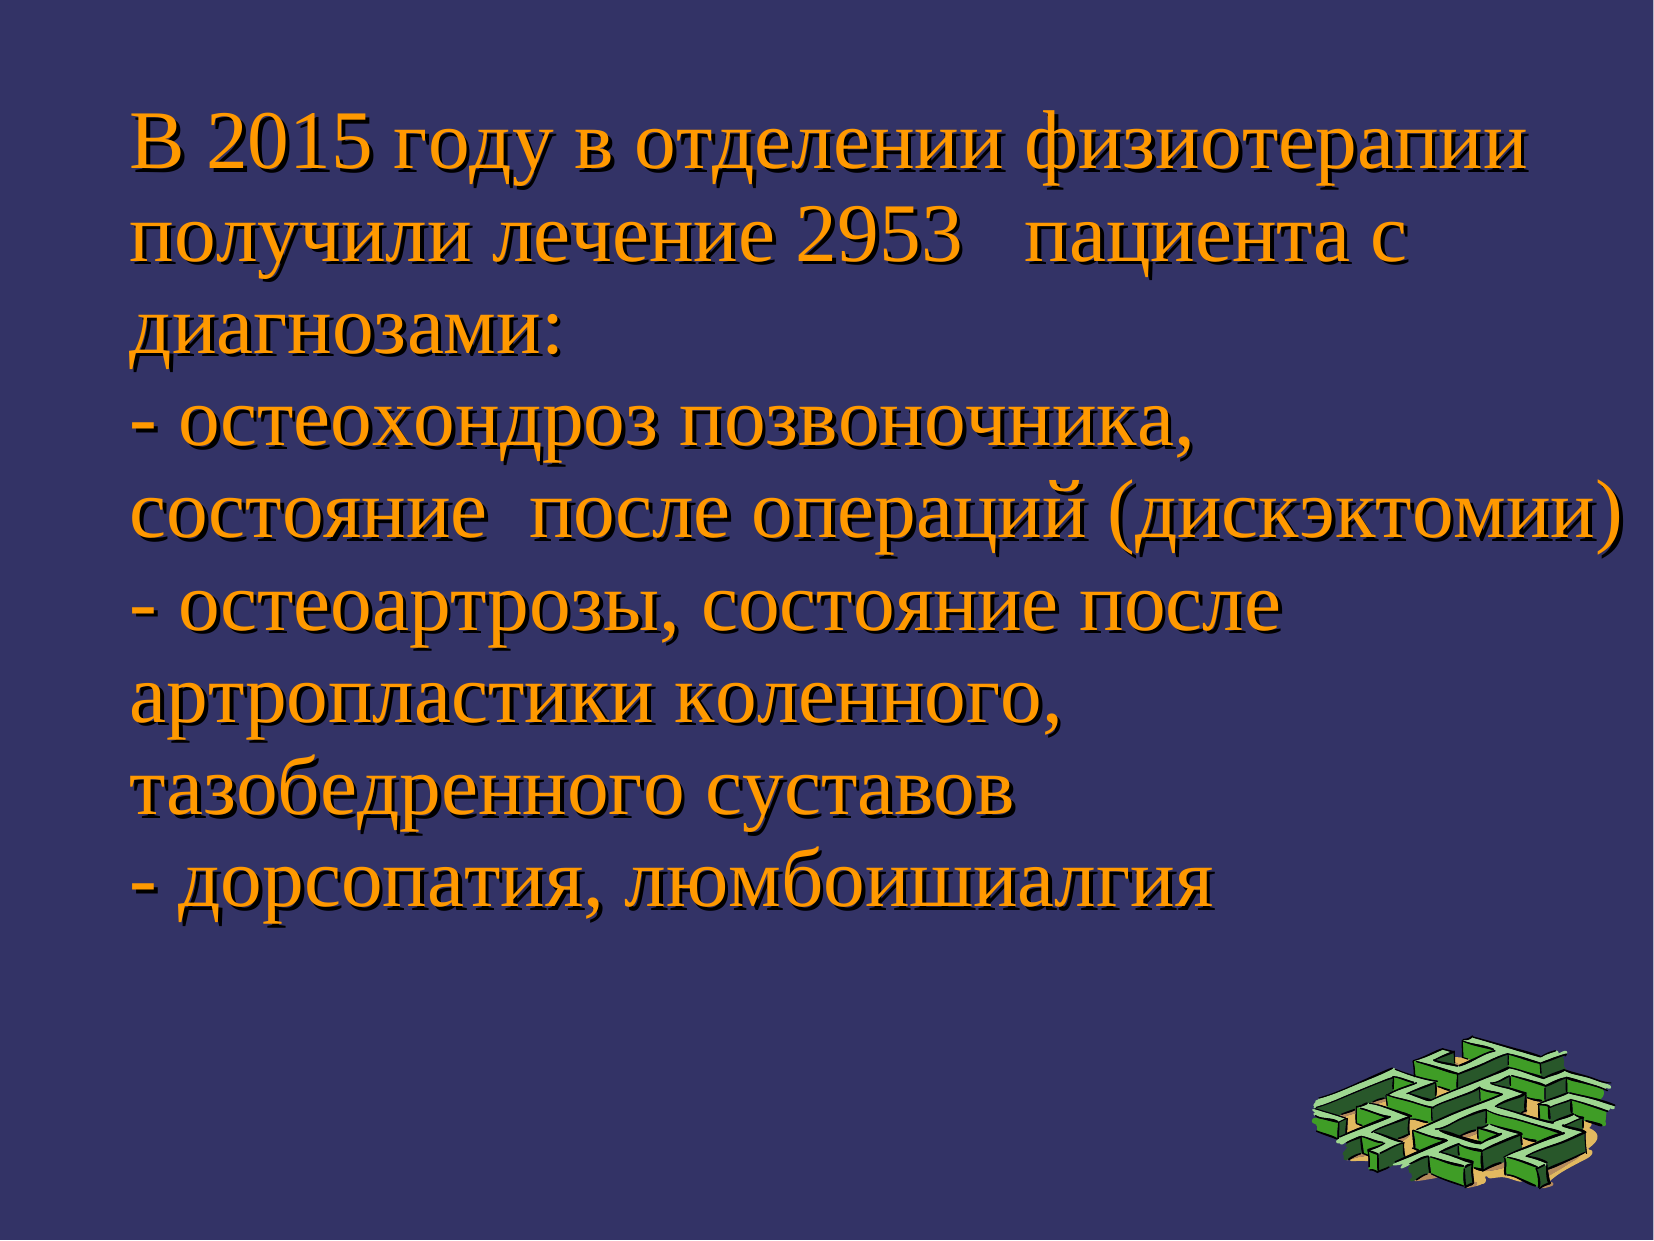

# В 2015 году в отделении физиотерапии получили лечение 2953 пациента с
диагнозами:
- остеохондроз позвоночника,
состояние после операций (дискэктомии)
- остеоартрозы, состояние после
артропластики коленного,
тазобедренного суставов
- дорсопатия, люмбоишиалгия